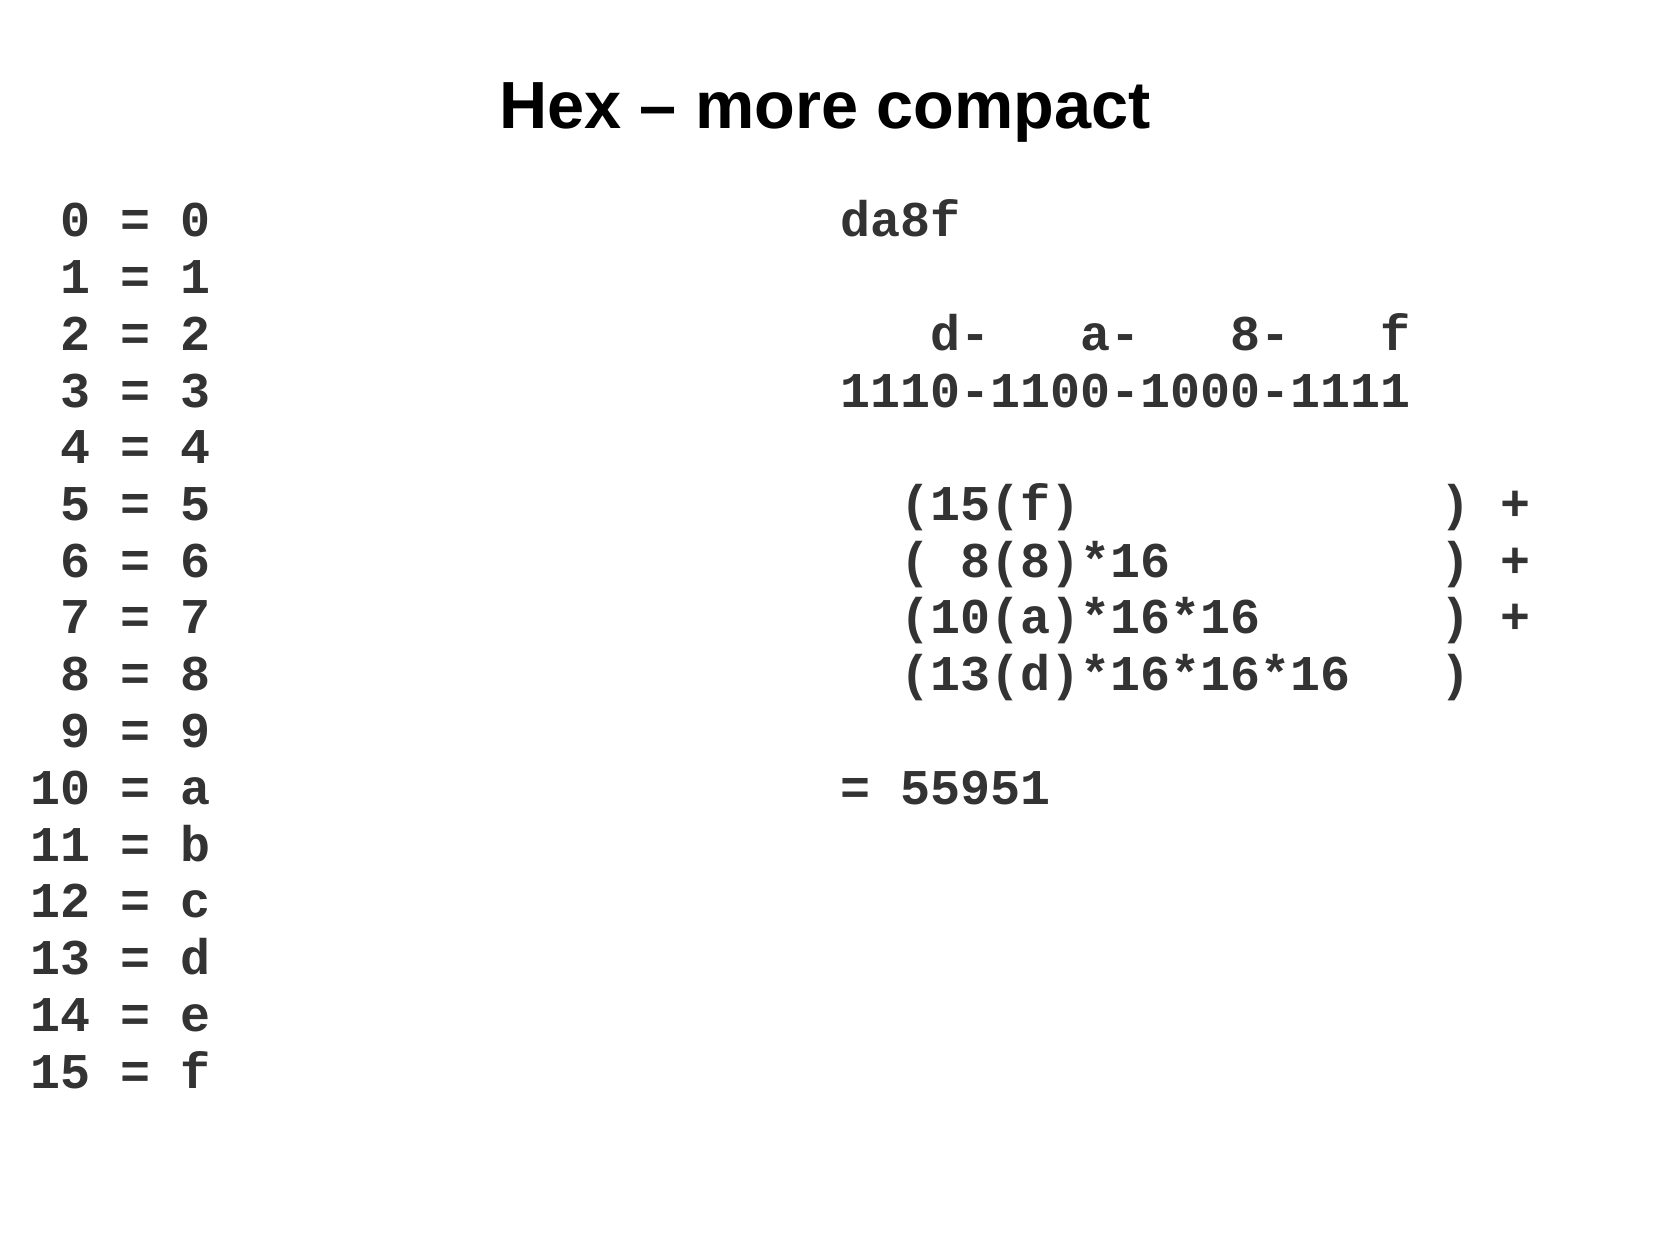

# Hex – more compact
 0 = 0
 1 = 1
 2 = 2
 3 = 3
 4 = 4
 5 = 5
 6 = 6
 7 = 7
 8 = 8
 9 = 9
10 = a
11 = b
12 = c
13 = d
14 = e
15 = f
da8f
 d- a- 8- f
1110-1100-1000-1111
 (15(f) ) +
 ( 8(8)*16 ) +
 (10(a)*16*16 ) +
 (13(d)*16*16*16 )
= 55951